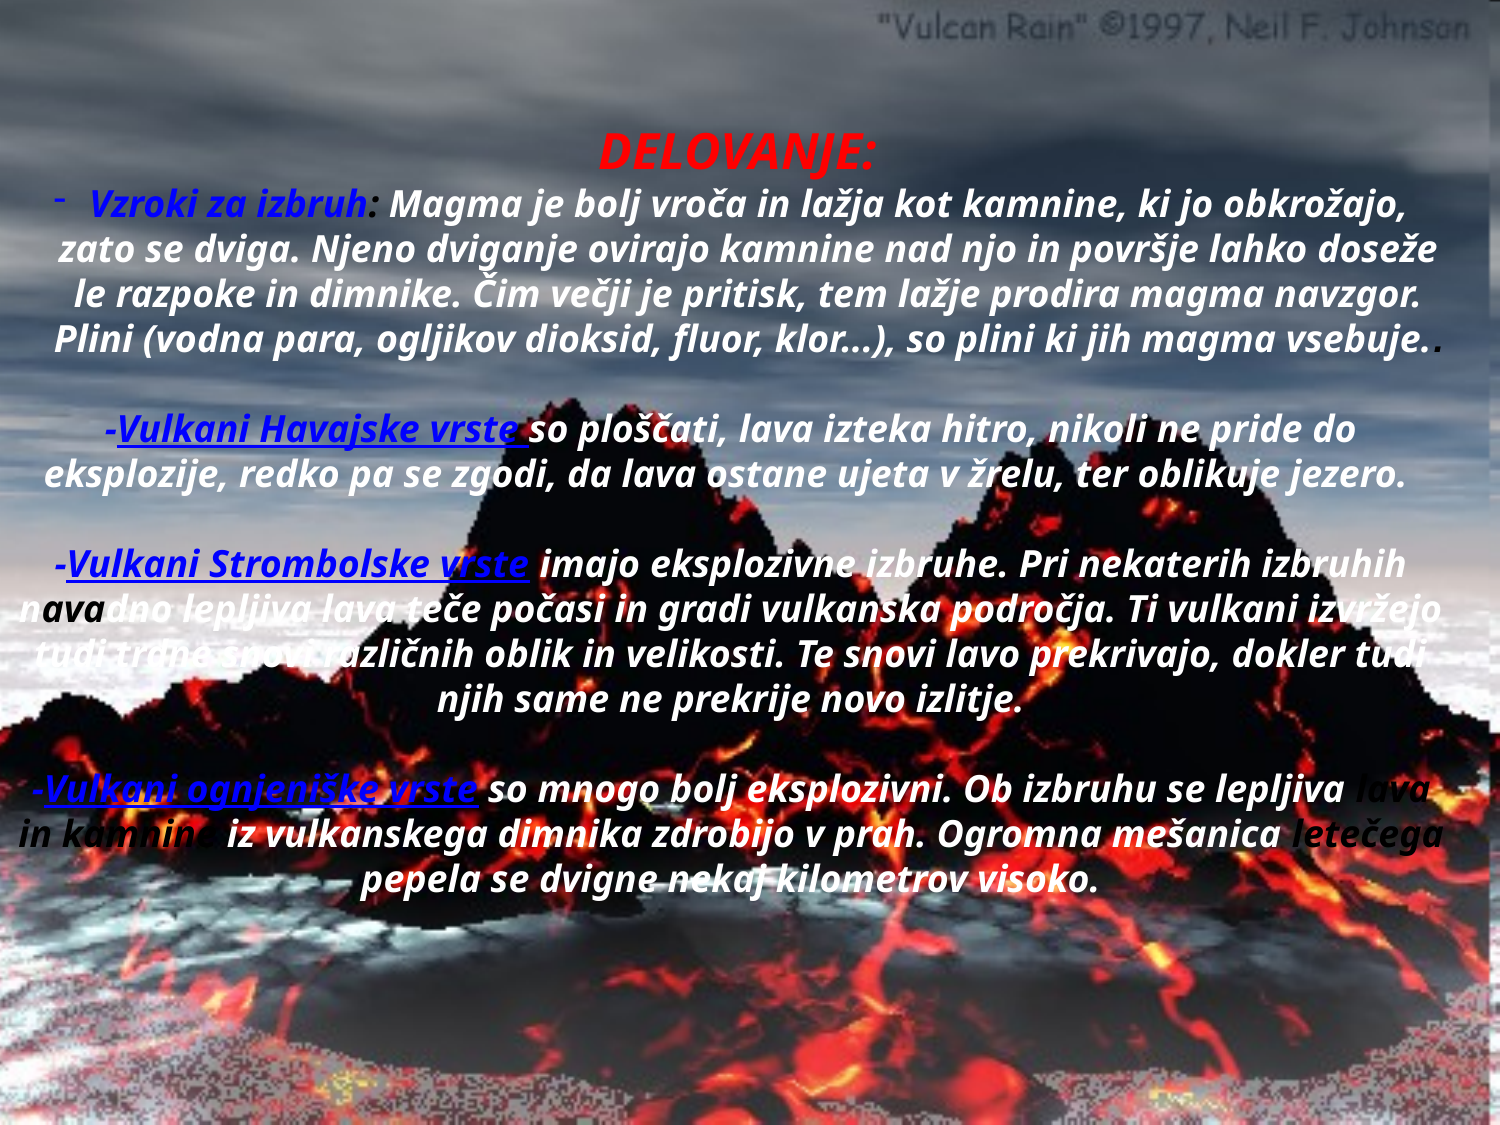

DELOVANJE:
Vzroki za izbruh: Magma je bolj vroča in lažja kot kamnine, ki jo obkrožajo, zato se dviga. Njeno dviganje ovirajo kamnine nad njo in površje lahko doseže le razpoke in dimnike. Čim večji je pritisk, tem lažje prodira magma navzgor. Plini (vodna para, ogljikov dioksid, fluor, klor...), so plini ki jih magma vsebuje..
-Vulkani Havajske vrste so ploščati, lava izteka hitro, nikoli ne pride do eksplozije, redko pa se zgodi, da lava ostane ujeta v žrelu, ter oblikuje jezero.
-Vulkani Strombolske vrste imajo eksplozivne izbruhe. Pri nekaterih izbruhih navadno lepljiva lava teče počasi in gradi vulkanska področja. Ti vulkani izvržejo tudi trdne snovi različnih oblik in velikosti. Te snovi lavo prekrivajo, dokler tudi njih same ne prekrije novo izlitje.
-Vulkani ognjeniške vrste so mnogo bolj eksplozivni. Ob izbruhu se lepljiva lava in kamnine iz vulkanskega dimnika zdrobijo v prah. Ogromna mešanica letečega pepela se dvigne nekaj kilometrov visoko.